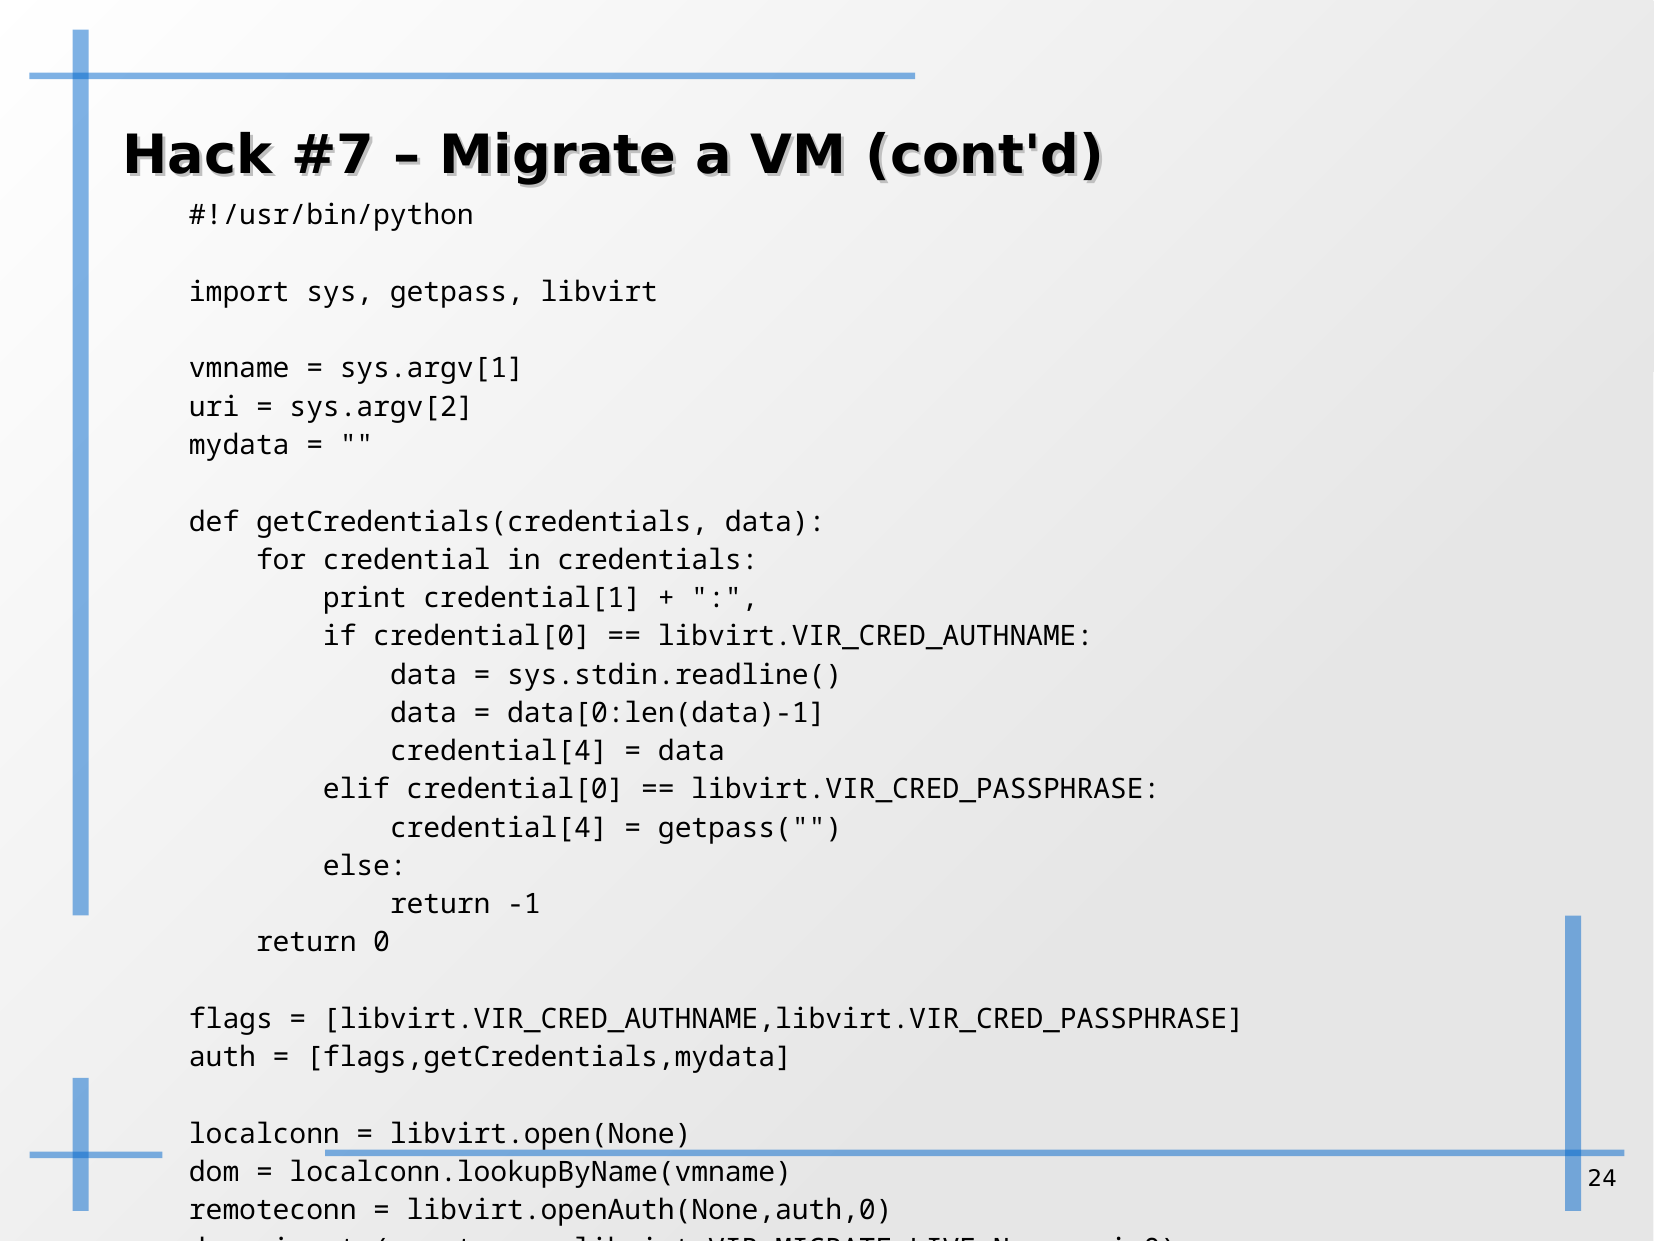

# Hack #7 – Migrate a VM (cont'd)
#!/usr/bin/python
import sys, getpass, libvirt
vmname = sys.argv[1]
uri = sys.argv[2]
mydata = ""
def getCredentials(credentials, data):
 for credential in credentials:
 print credential[1] + ":",
 if credential[0] == libvirt.VIR_CRED_AUTHNAME:
 data = sys.stdin.readline()
 data = data[0:len(data)-1]
 credential[4] = data
 elif credential[0] == libvirt.VIR_CRED_PASSPHRASE:
 credential[4] = getpass("")
 else:
 return -1
 return 0
flags = [libvirt.VIR_CRED_AUTHNAME,libvirt.VIR_CRED_PASSPHRASE]
auth = [flags,getCredentials,mydata]
localconn = libvirt.open(None)
dom = localconn.lookupByName(vmname)
remoteconn = libvirt.openAuth(None,auth,0)
dom.migrate(remoteconn,libvirt.VIR_MIGRATE_LIVE,None,uri,0)